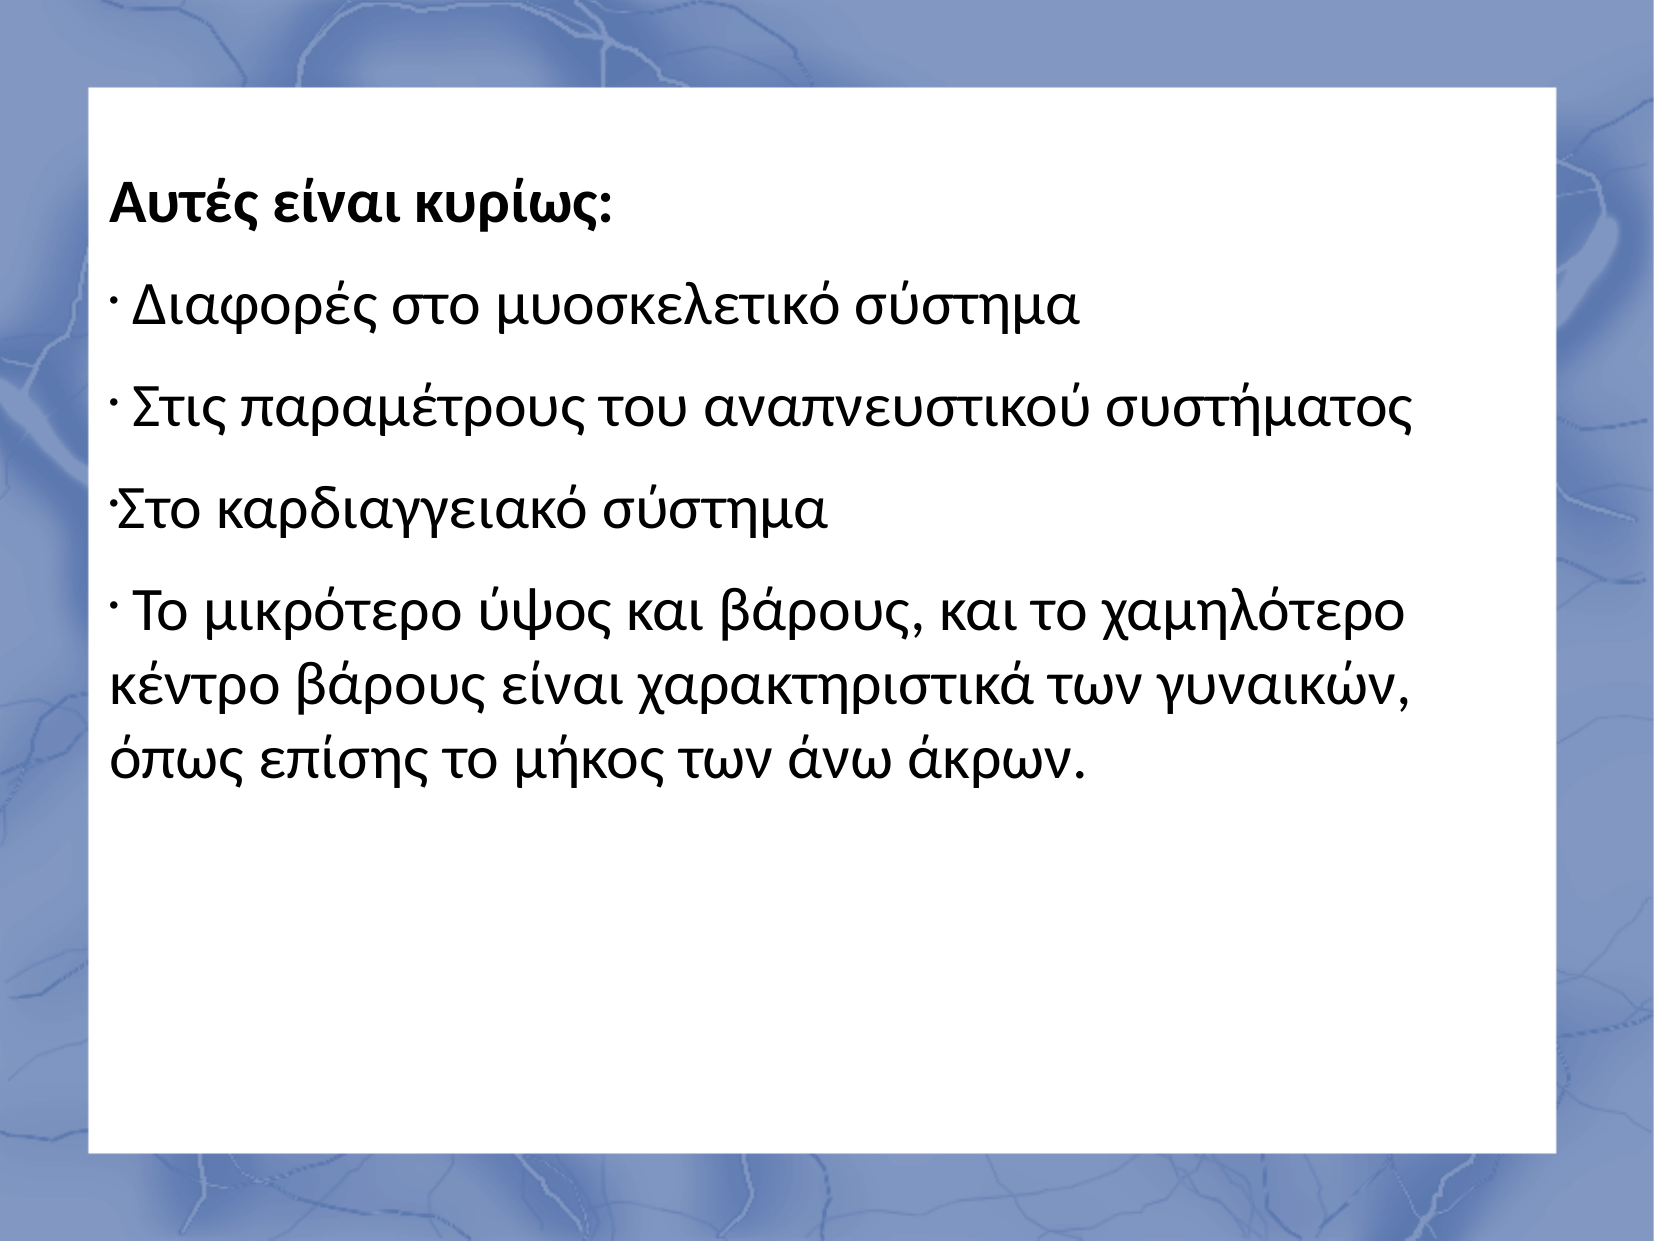

#
Αυτές είναι κυρίως:
 Διαφορές στο μυοσκελετικό σύστημα
 Στις παραμέτρους του αναπνευστικού συστήματος
Στο καρδιαγγειακό σύστημα
 Το μικρότερο ύψος και βάρους, και το χαμηλότερο κέντρο βάρους είναι χαρακτηριστικά των γυναικών, όπως επίσης το μήκος των άνω άκρων.